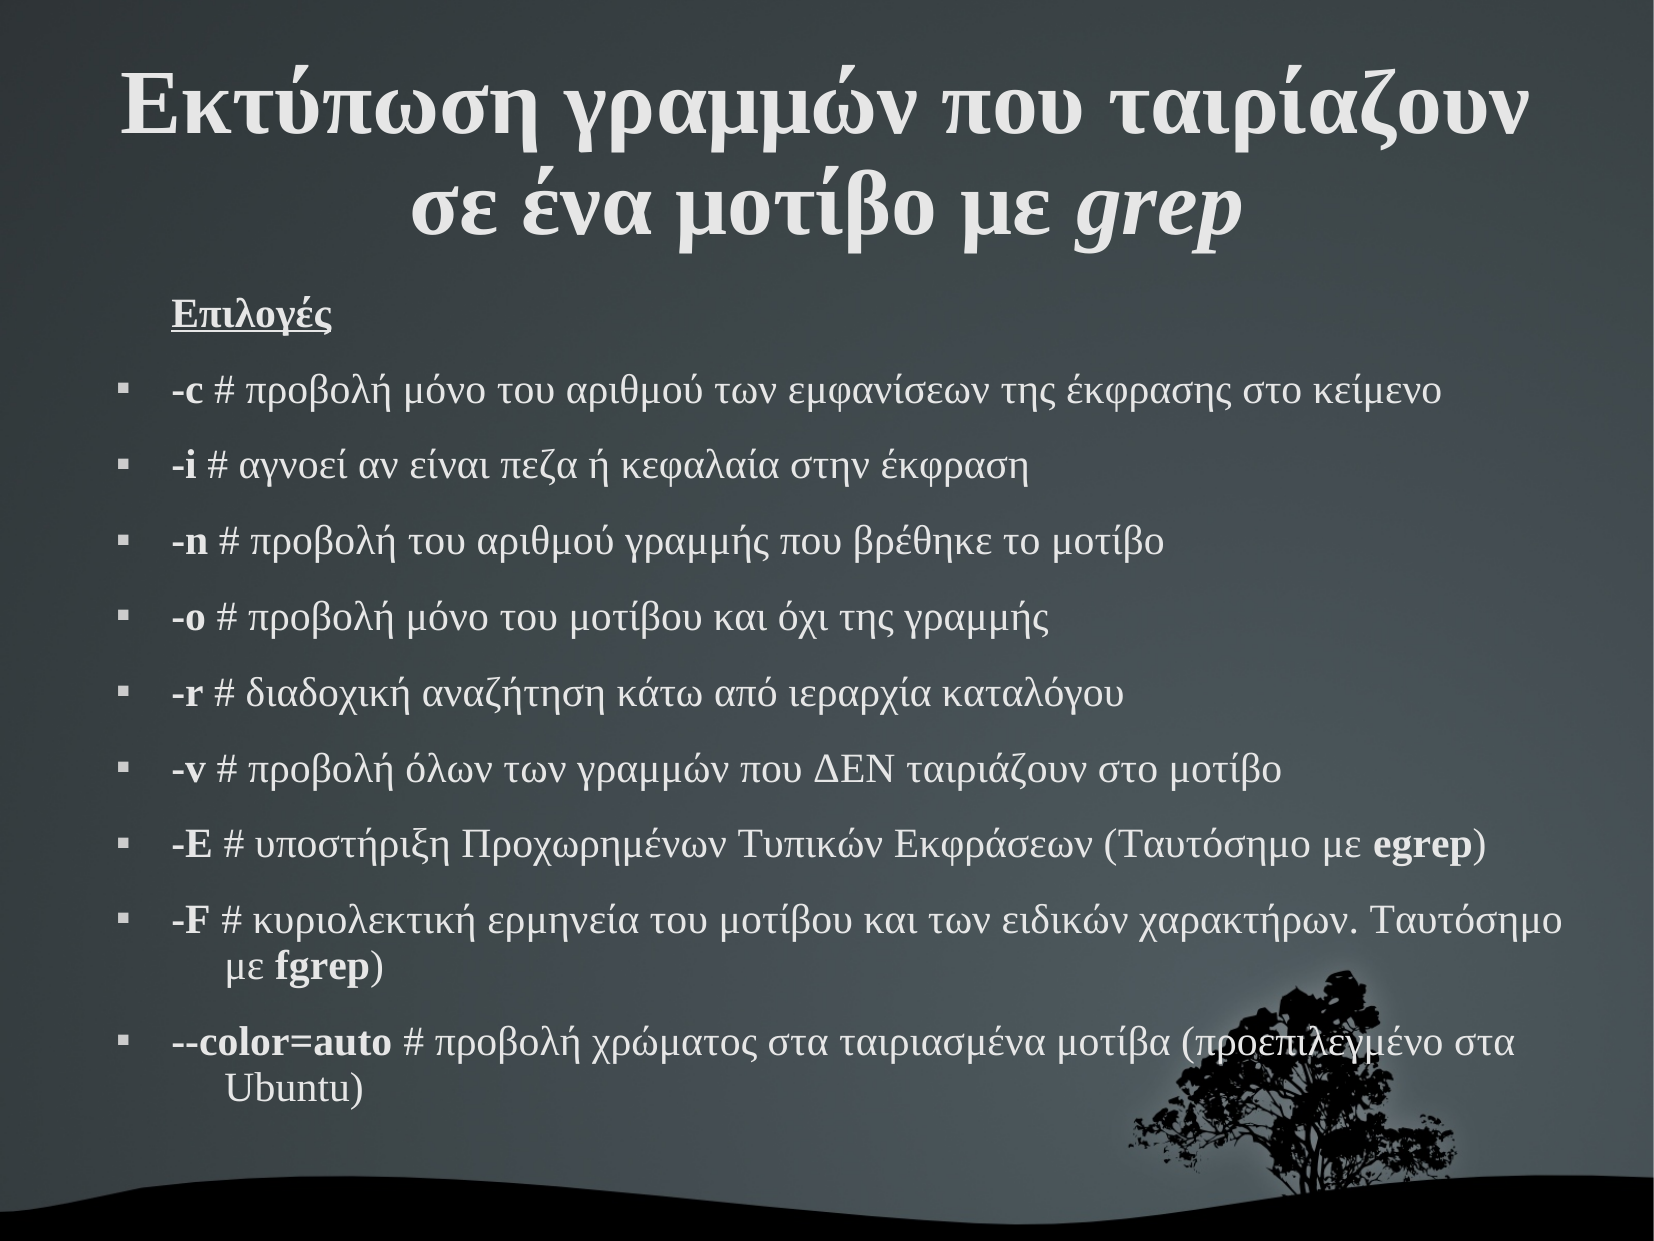

Εκτύπωση γραμμών που ταιρίαζουν σε ένα μοτίβο με grep
# Επιλογές
-c # προβολή μόνο του αριθμού των εμφανίσεων της έκφρασης στο κείμενο
-i # αγνοεί αν είναι πεζα ή κεφαλαία στην έκφραση
-n # προβολή του αριθμού γραμμής που βρέθηκε το μοτίβο
-o # προβολή μόνο του μοτίβου και όχι της γραμμής
-r # διαδοχική αναζήτηση κάτω από ιεραρχία καταλόγου
-v # προβολή όλων των γραμμών που ΔΕΝ ταιριάζουν στο μοτίβο
-E # υποστήριξη Προχωρημένων Τυπικών Εκφράσεων (Ταυτόσημο με egrep)
-F # κυριολεκτική ερμηνεία του μοτίβου και των ειδικών χαρακτήρων. Ταυτόσημο με fgrep)
--color=auto # προβολή χρώματος στα ταιριασμένα μοτίβα (προεπιλεγμένο στα Ubuntu)